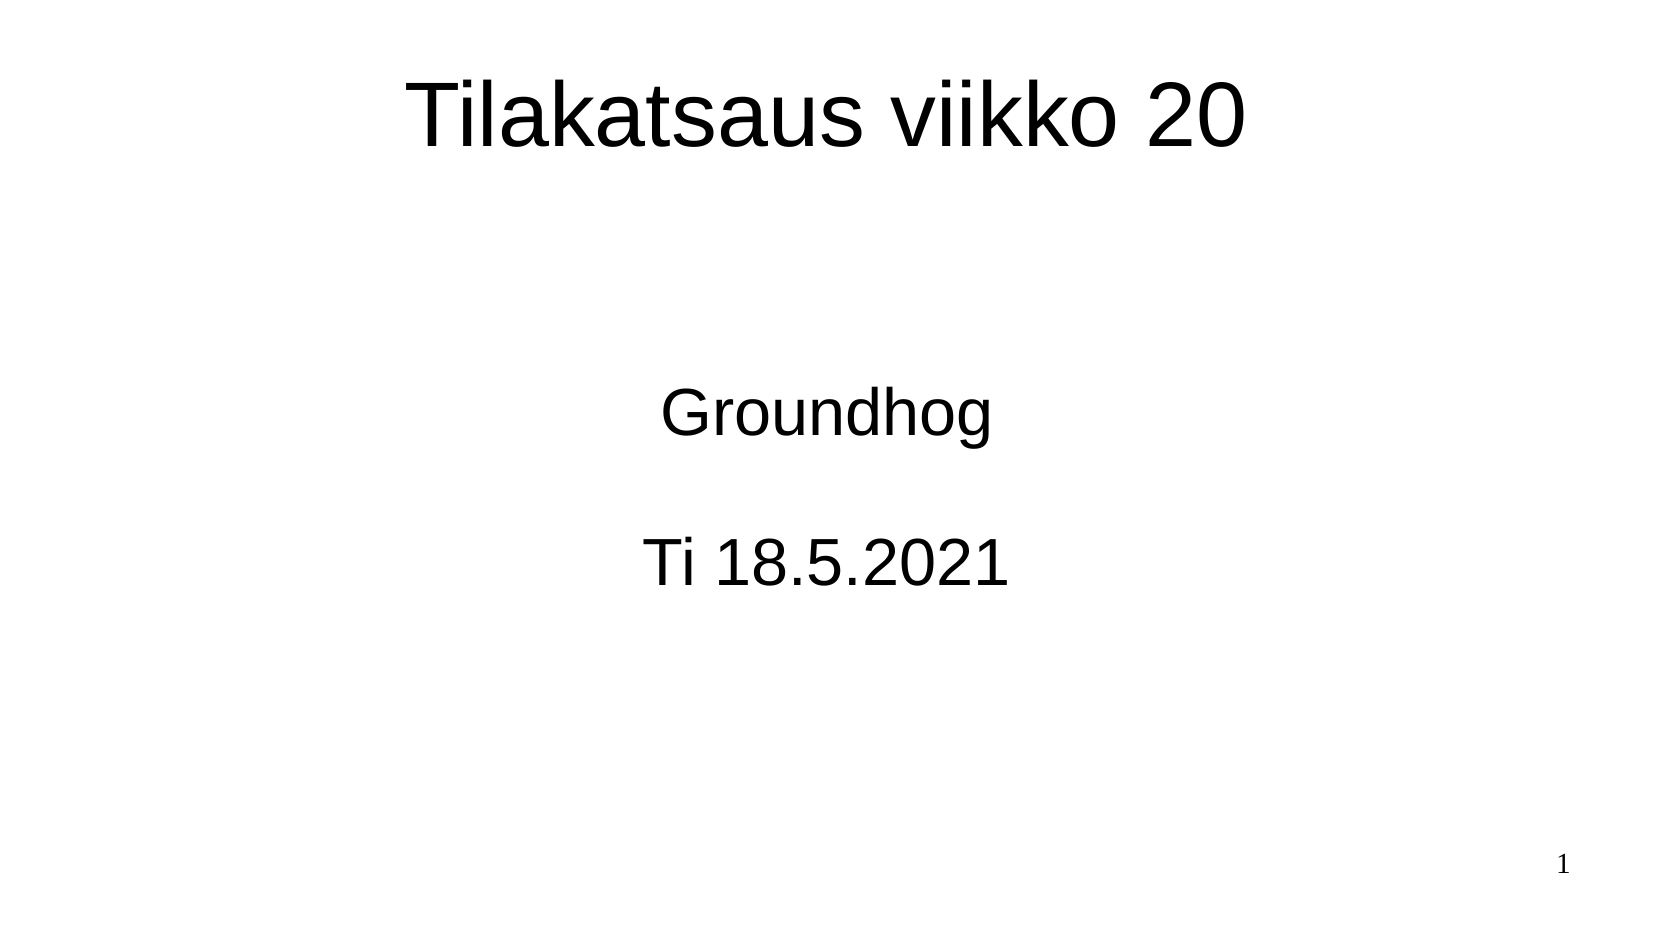

# Tilakatsaus viikko 20
Groundhog
Ti 18.5.2021
1